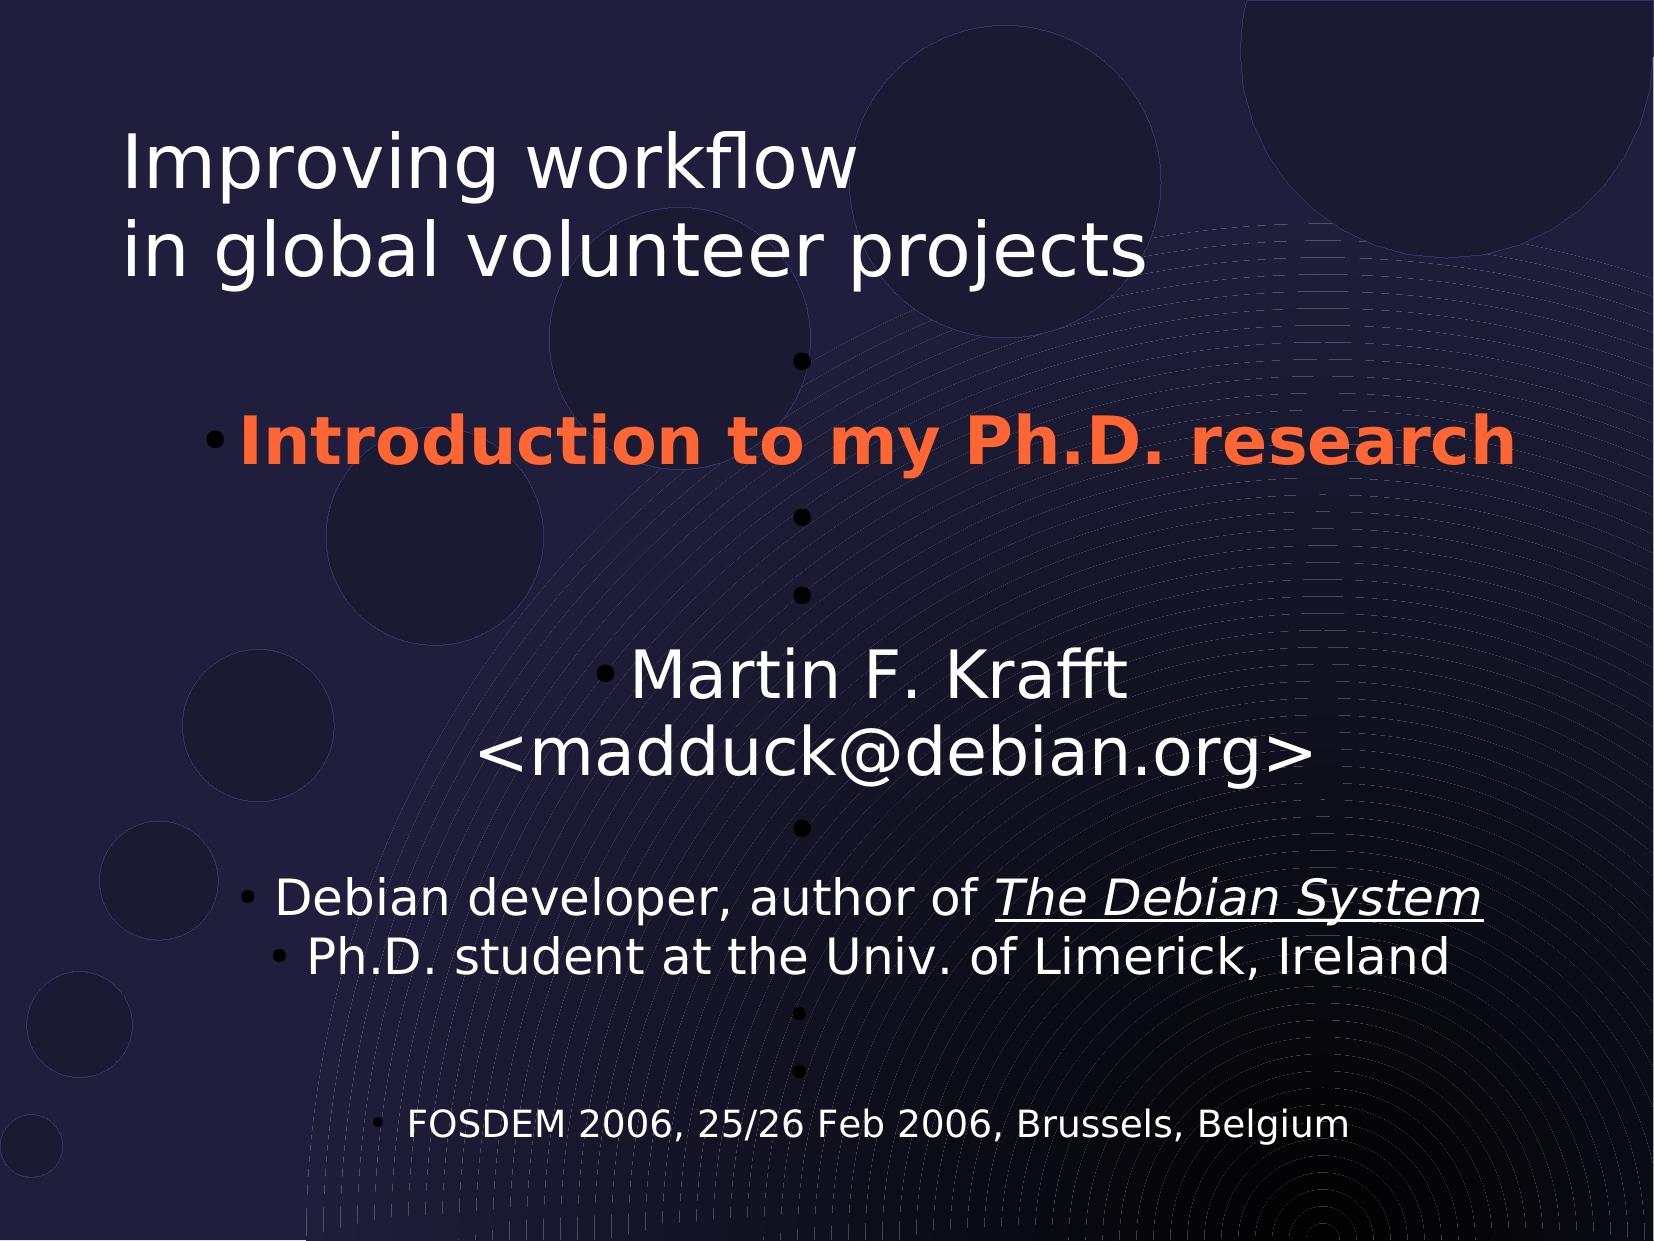

# Improving workflow in global volunteer projects
Introduction to my Ph.D. research
Martin F. Krafft <madduck@debian.org>
Debian developer, author of The Debian System
Ph.D. student at the Univ. of Limerick, Ireland
FOSDEM 2006, 25/26 Feb 2006, Brussels, Belgium